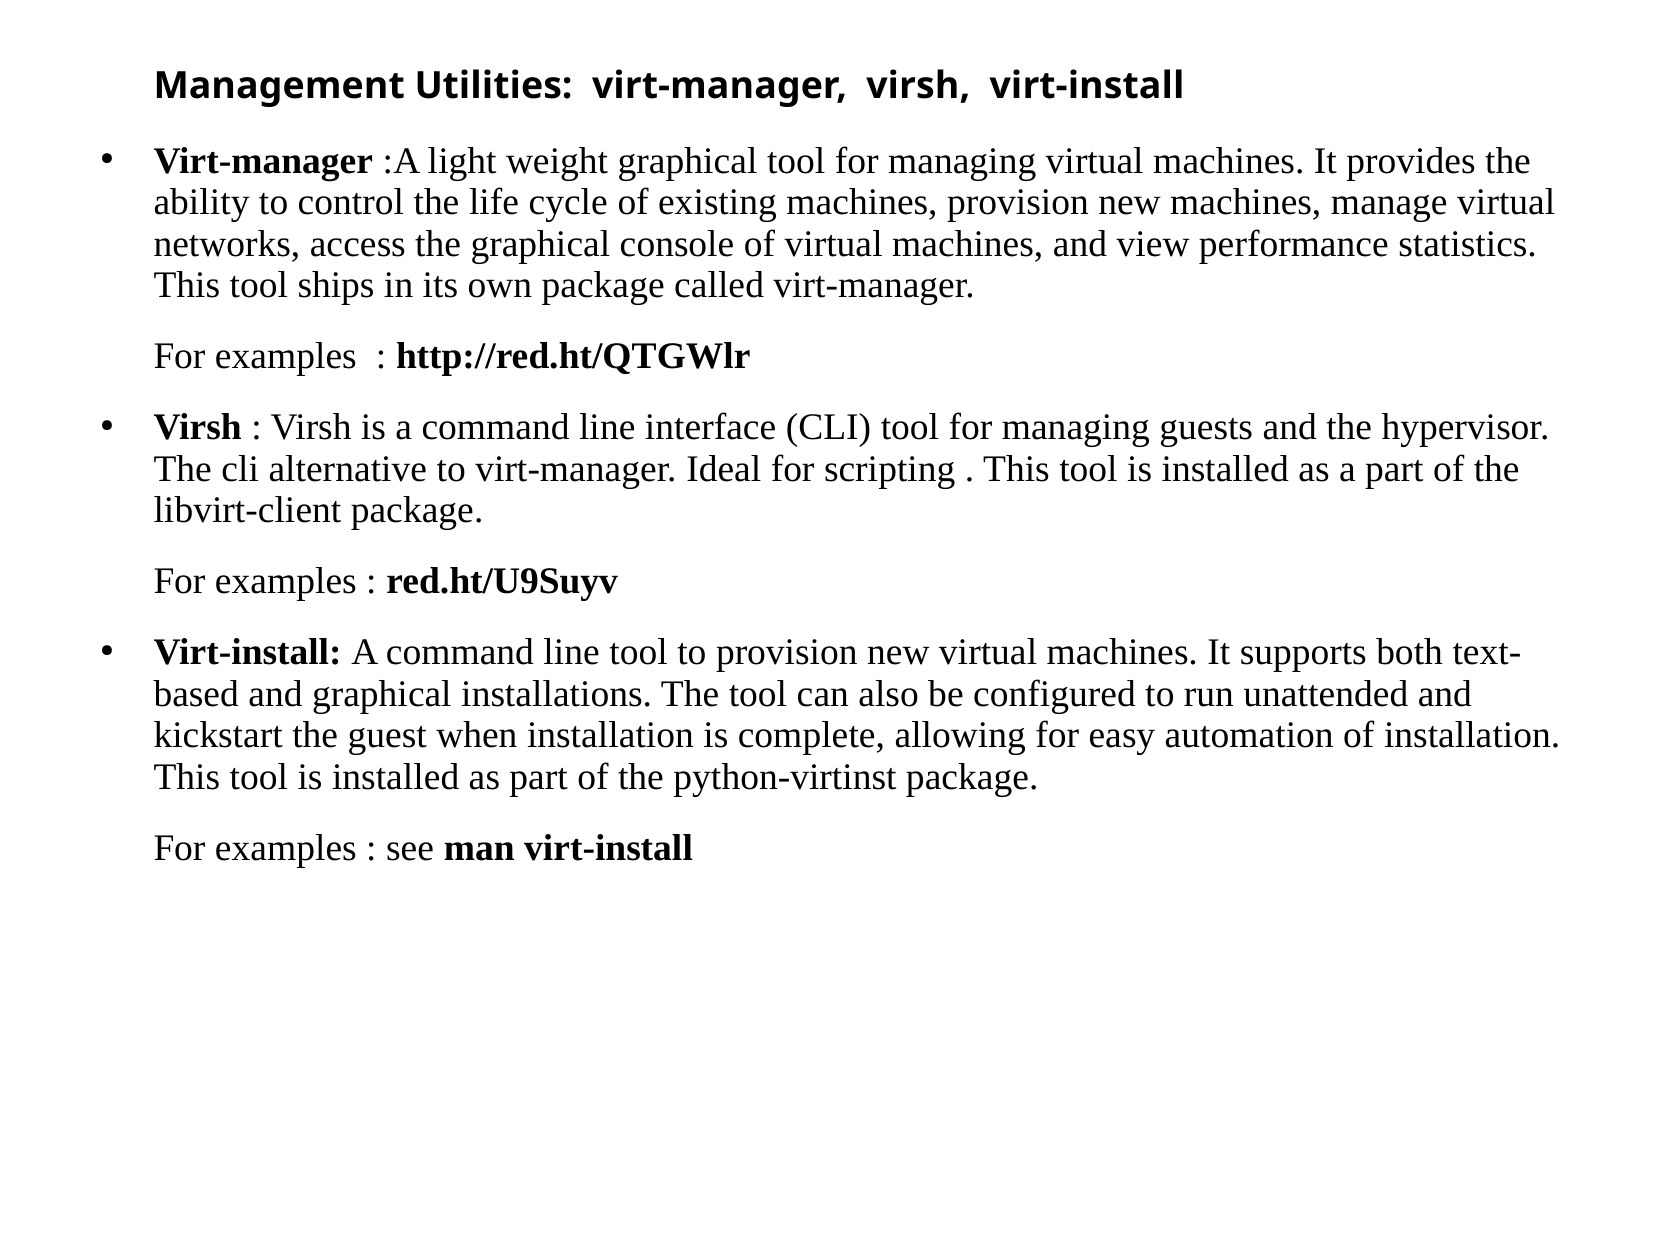

# Management Utilities: virt-manager, virsh, virt-install
Virt-manager :A light weight graphical tool for managing virtual machines. It provides the ability to control the life cycle of existing machines, provision new machines, manage virtual networks, access the graphical console of virtual machines, and view performance statistics. This tool ships in its own package called virt-manager.
For examples : http://red.ht/QTGWlr
Virsh : Virsh is a command line interface (CLI) tool for managing guests and the hypervisor. The cli alternative to virt-manager. Ideal for scripting . This tool is installed as a part of the libvirt-client package.
For examples : red.ht/U9Suyv
Virt-install: A command line tool to provision new virtual machines. It supports both text-based and graphical installations. The tool can also be configured to run unattended and kickstart the guest when installation is complete, allowing for easy automation of installation. This tool is installed as part of the python-virtinst package.
For examples : see man virt-install